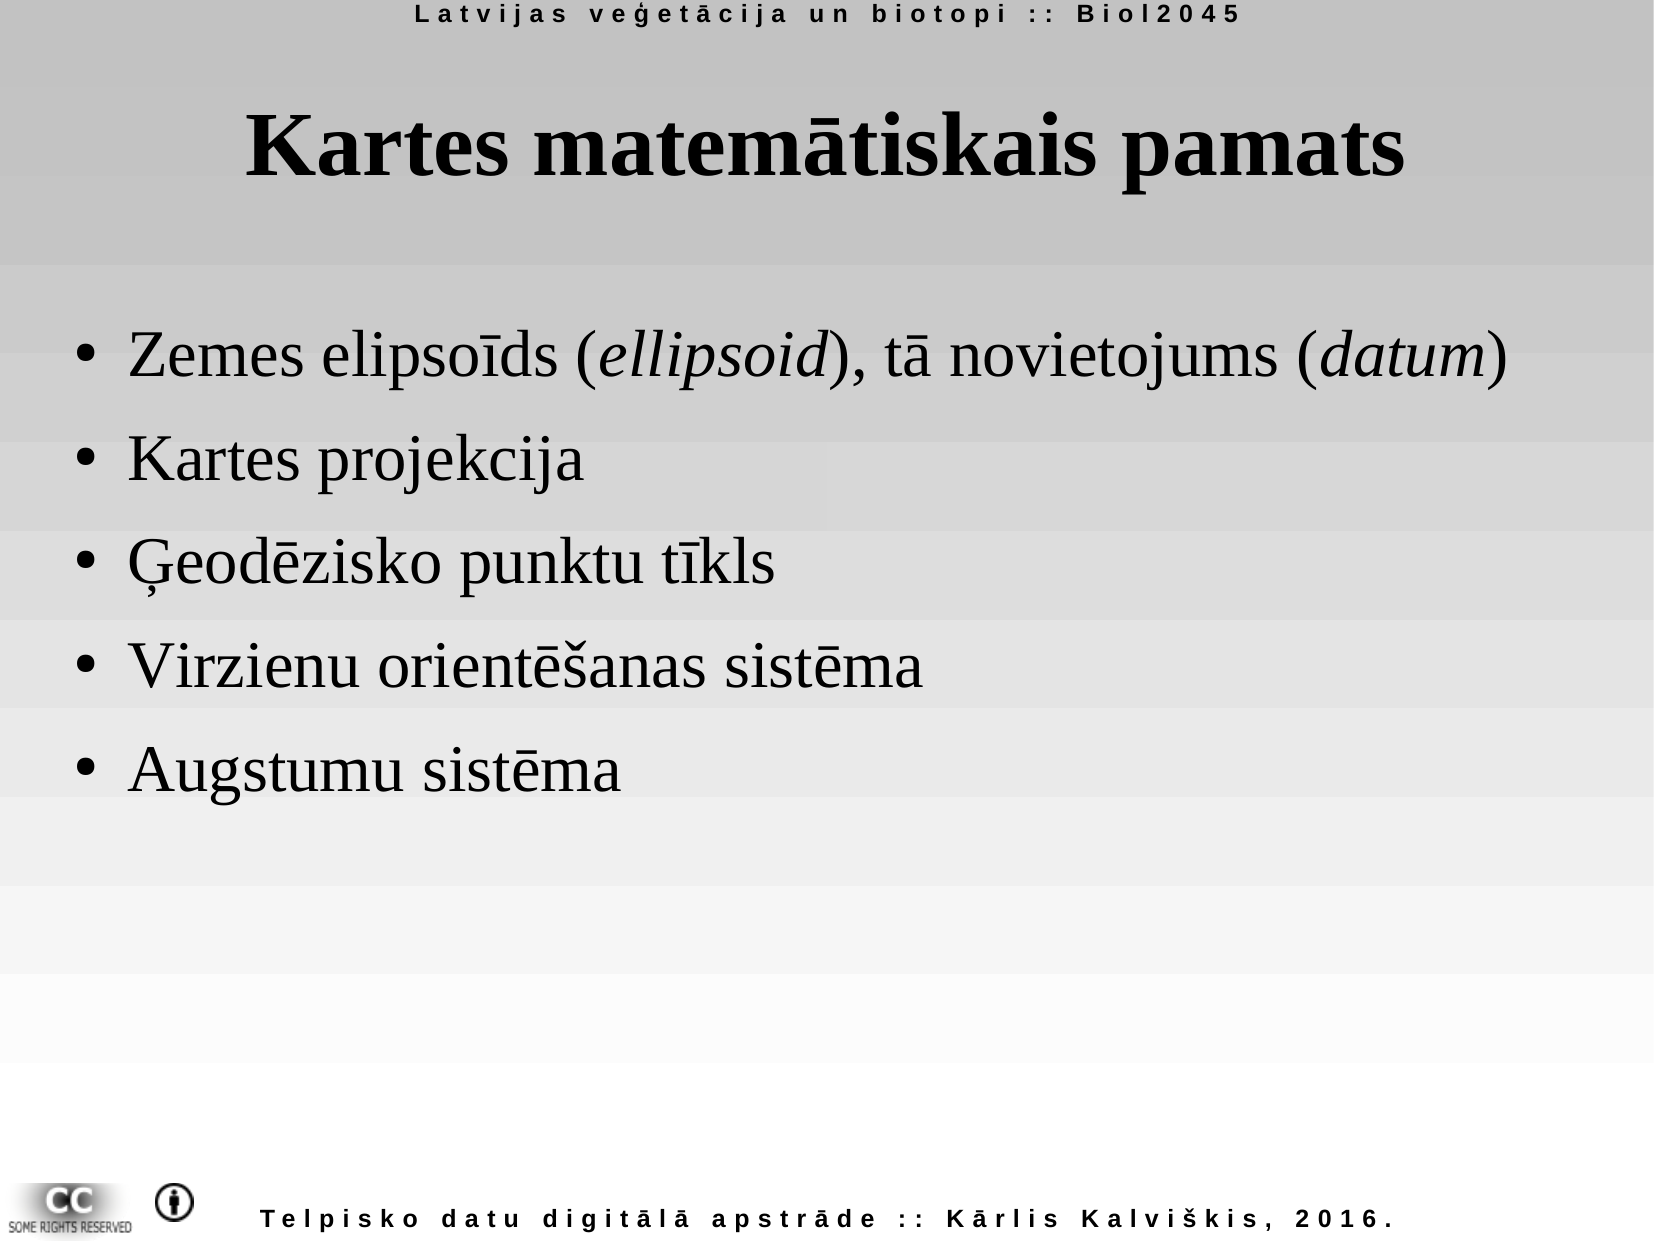

# Kartes matemātiskais pamats
Zemes elipsoīds (ellipsoid), tā novietojums (datum)
Kartes projekcija
Ģeodēzisko punktu tīkls
Virzienu orientēšanas sistēma
Augstumu sistēma